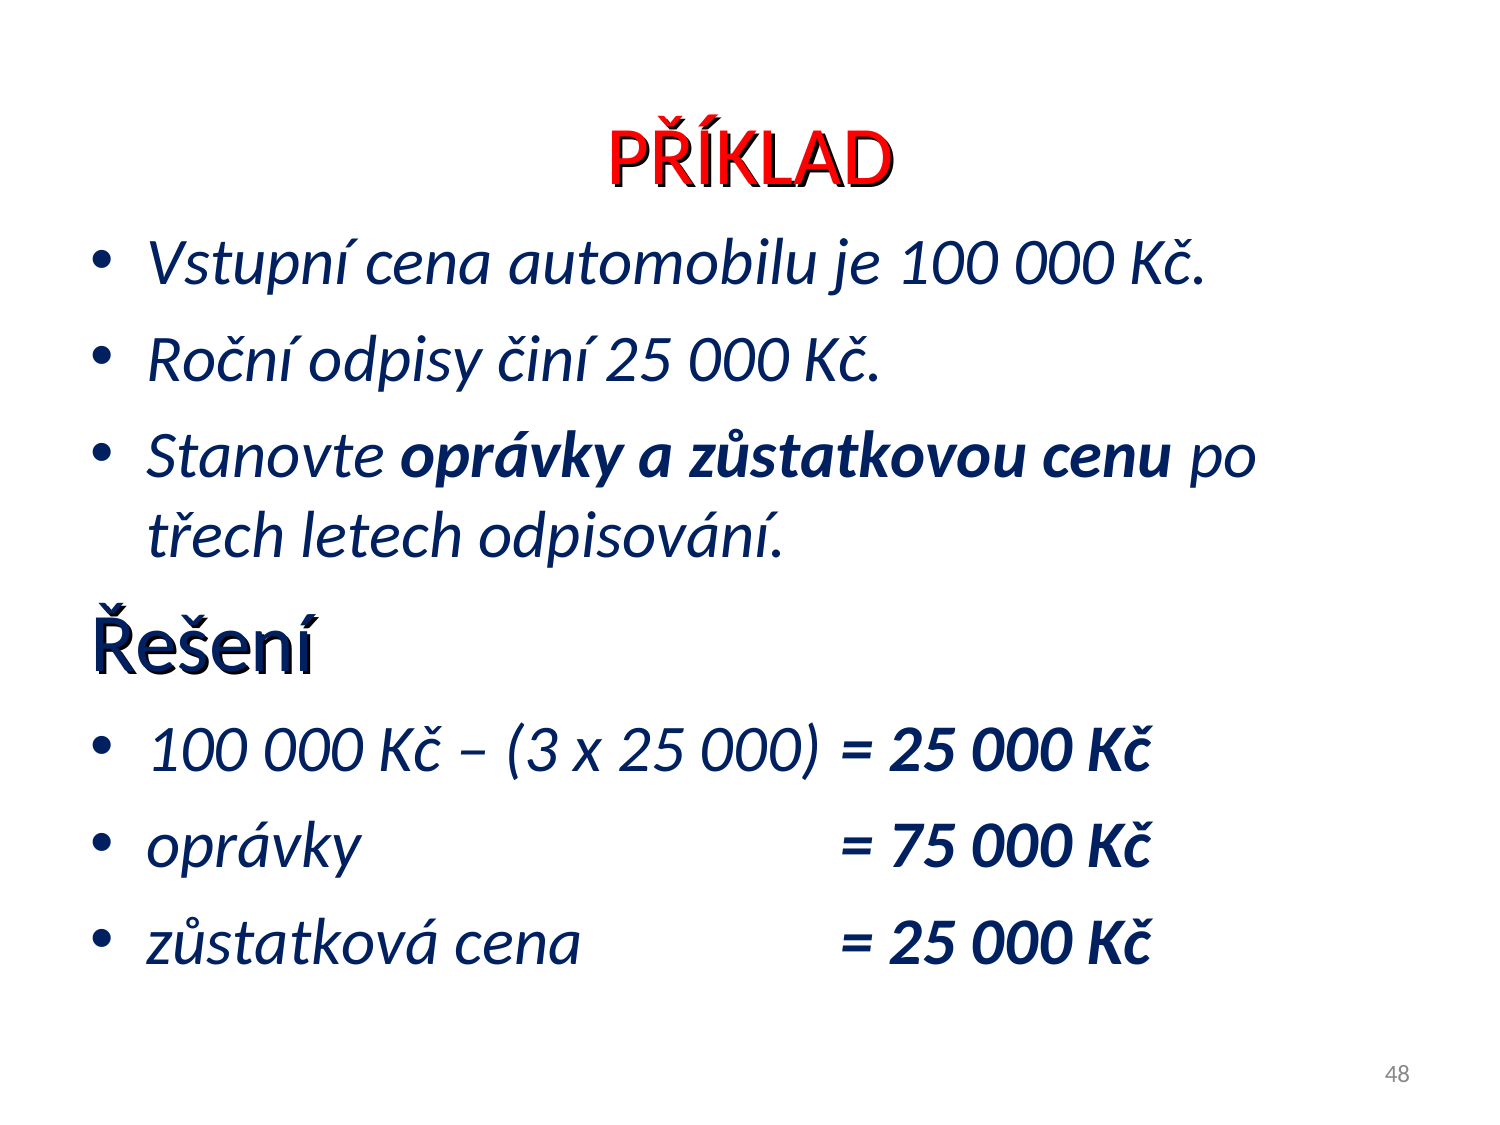

# PŘÍKLAD
Vstupní cena automobilu je 100 000 Kč.
Roční odpisy činí 25 000 Kč.
Stanovte oprávky a zůstatkovou cenu po třech letech odpisování.
Řešení
100 000 Kč – (3 x 25 000) 	= 25 000 Kč
oprávky 				= 75 000 Kč
zůstatková cena 		= 25 000 Kč